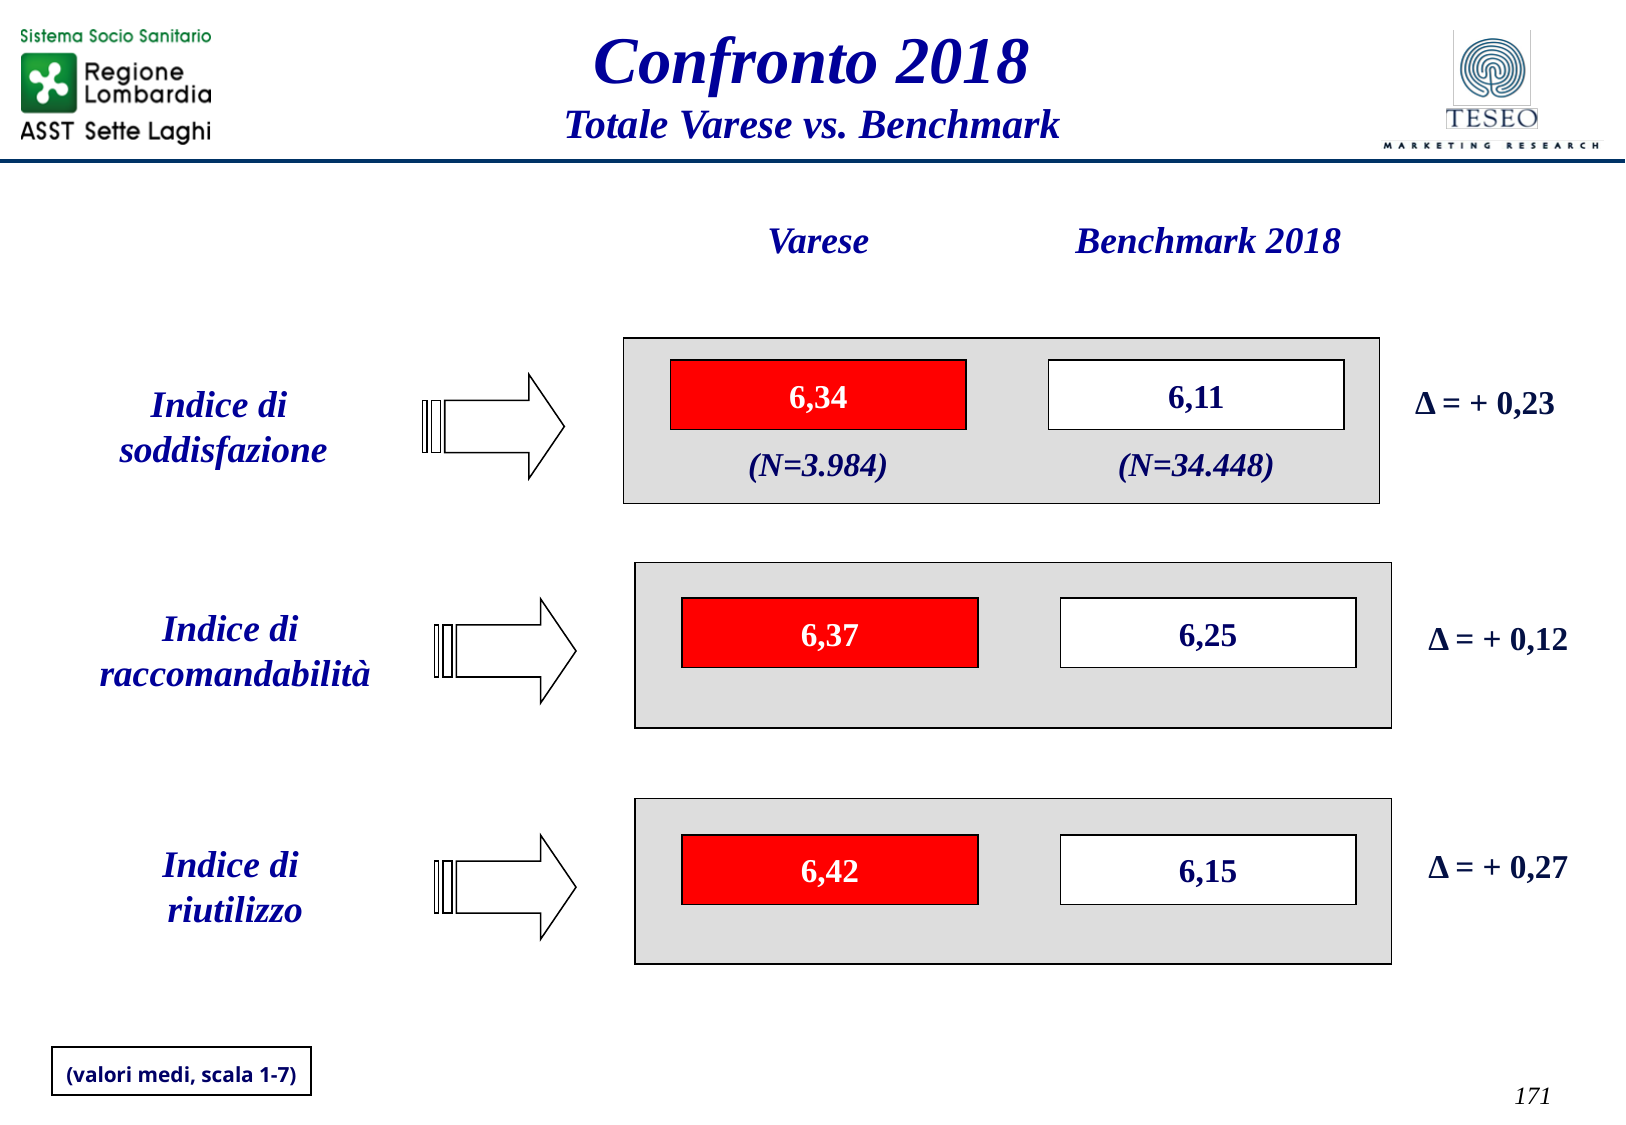

Confronto 2018
Totale Varese vs. Benchmark
Varese
Benchmark 2018
6,34
6,11
Indice di
soddisfazione
Δ = + 0,23
(N=3.984)
(N=34.448)
Indice di
raccomandabilità
6,37
6,25
Δ = + 0,12
Indice di
riutilizzo
6,42
6,15
Δ = + 0,27
(valori medi, scala 1-7)